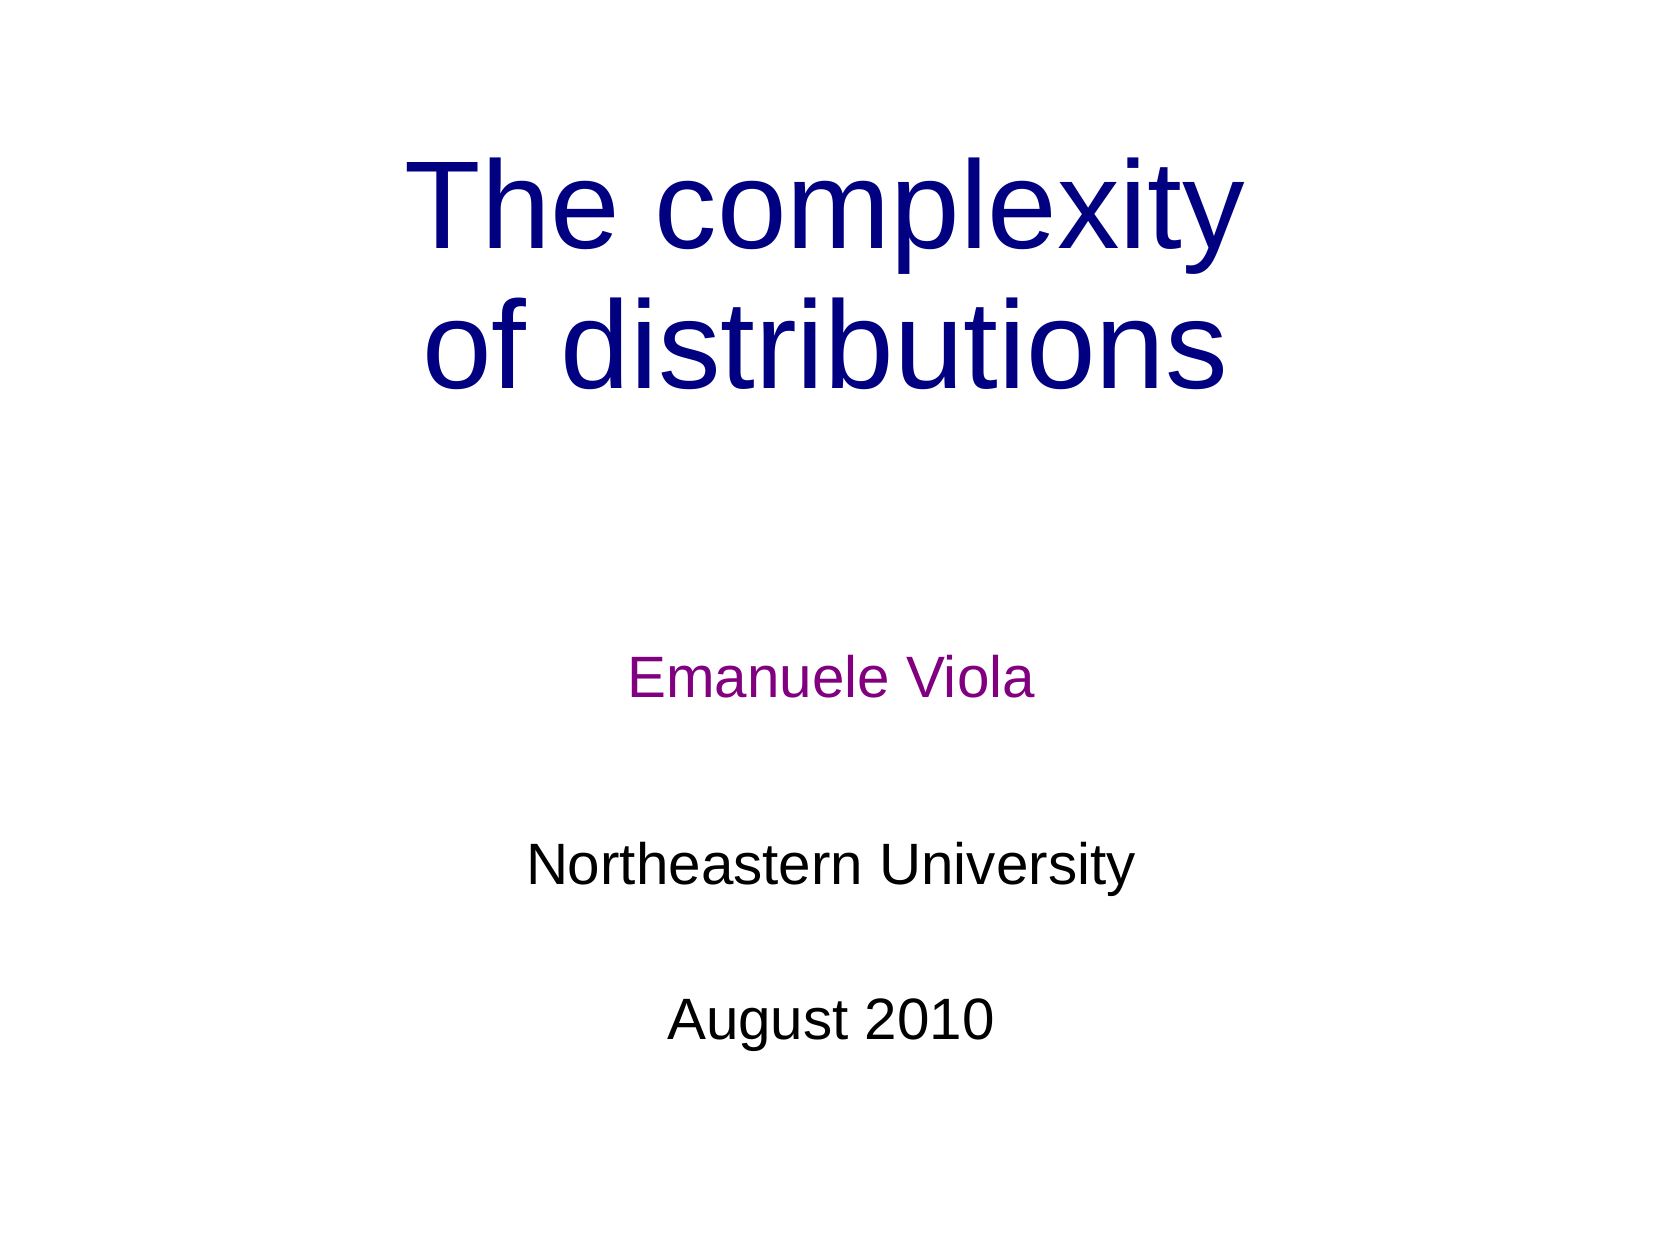

# The complexity of distributions
Emanuele Viola
Northeastern University
August 2010